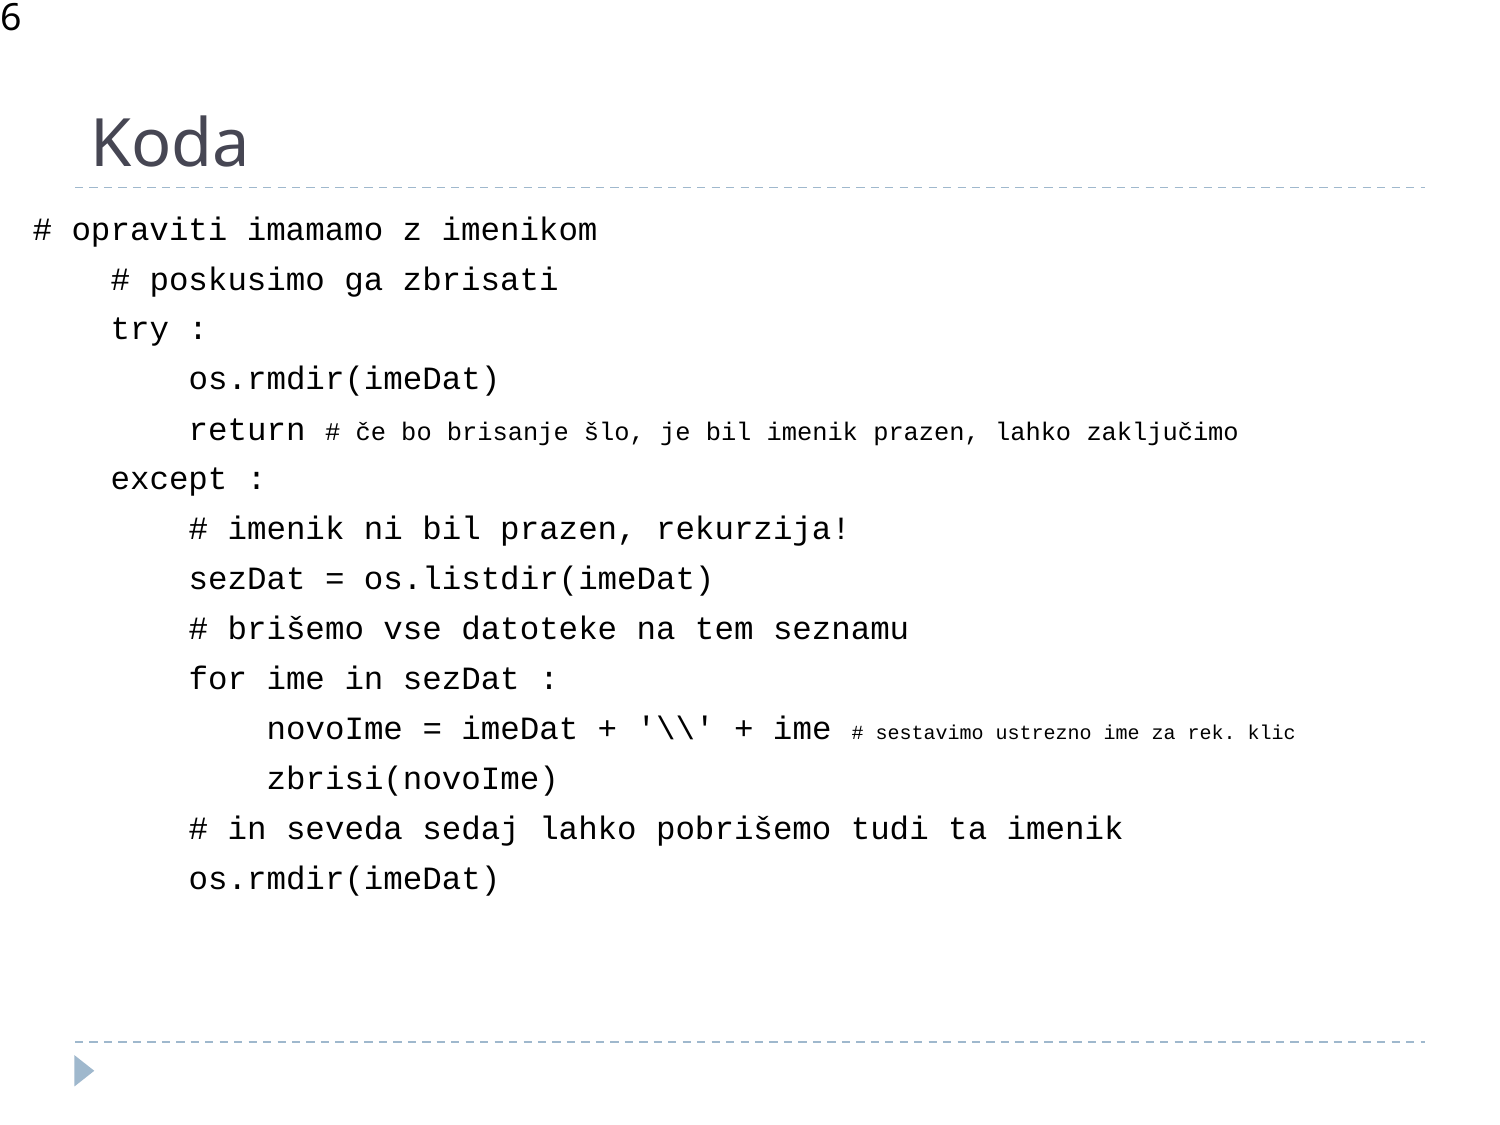

# Koda
# opraviti imamamo z imenikom
 # poskusimo ga zbrisati
 try :
 os.rmdir(imeDat)
 return # če bo brisanje šlo, je bil imenik prazen, lahko zaključimo
 except :
 # imenik ni bil prazen, rekurzija!
 sezDat = os.listdir(imeDat)
 # brišemo vse datoteke na tem seznamu
 for ime in sezDat :
 novoIme = imeDat + '\\' + ime # sestavimo ustrezno ime za rek. klic
 zbrisi(novoIme)
 # in seveda sedaj lahko pobrišemo tudi ta imenik
 os.rmdir(imeDat)